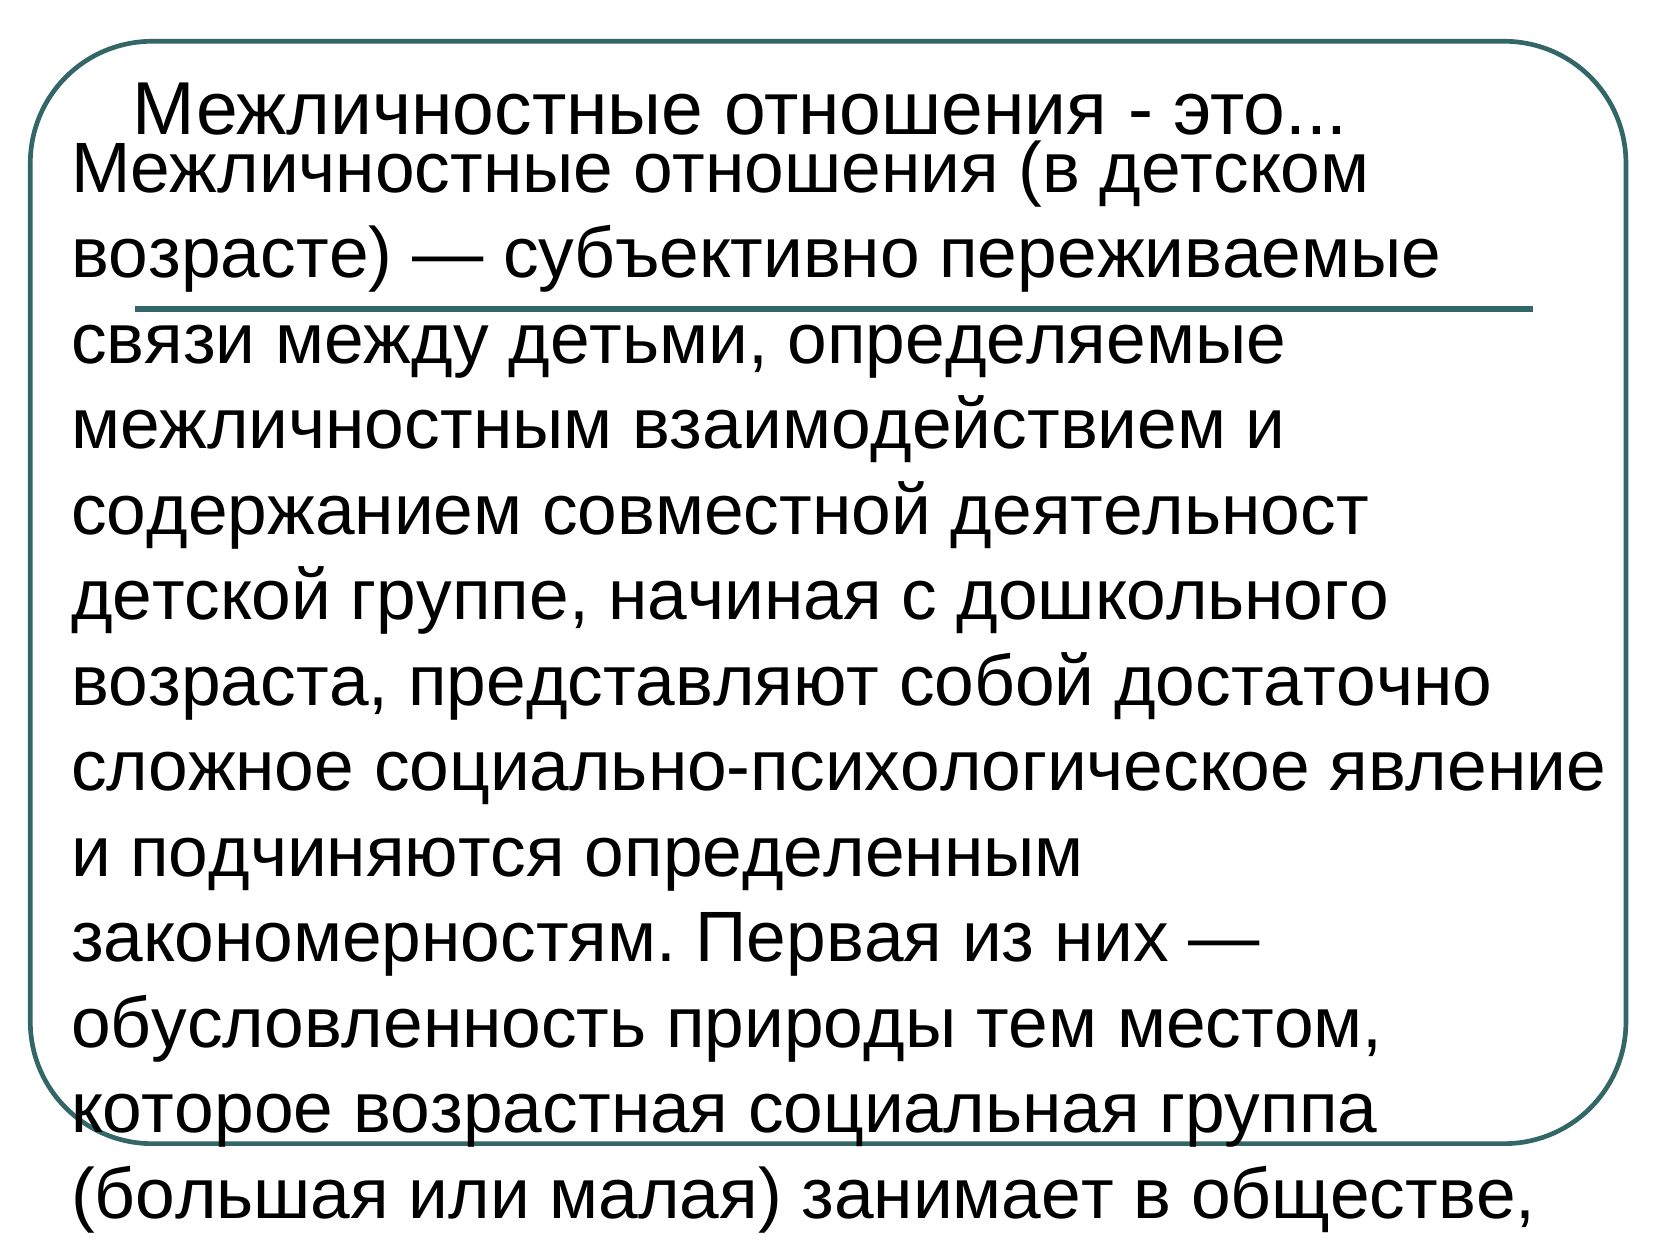

Межличностные отношения - это...
# Межличностные отношения (в детском возрасте) — субъективно переживаемые связи между детьми, определяемые межличностным взаимодействием и содержанием совместной деятельност детской группе, начиная с дошкольного возраста, представляют собой достаточно сложное социально-психологическое явление и подчиняются определенным закономерностям. Первая из них — обусловленность природы тем местом, которое возрастная социальная группа (большая или малая) занимает в обществе,